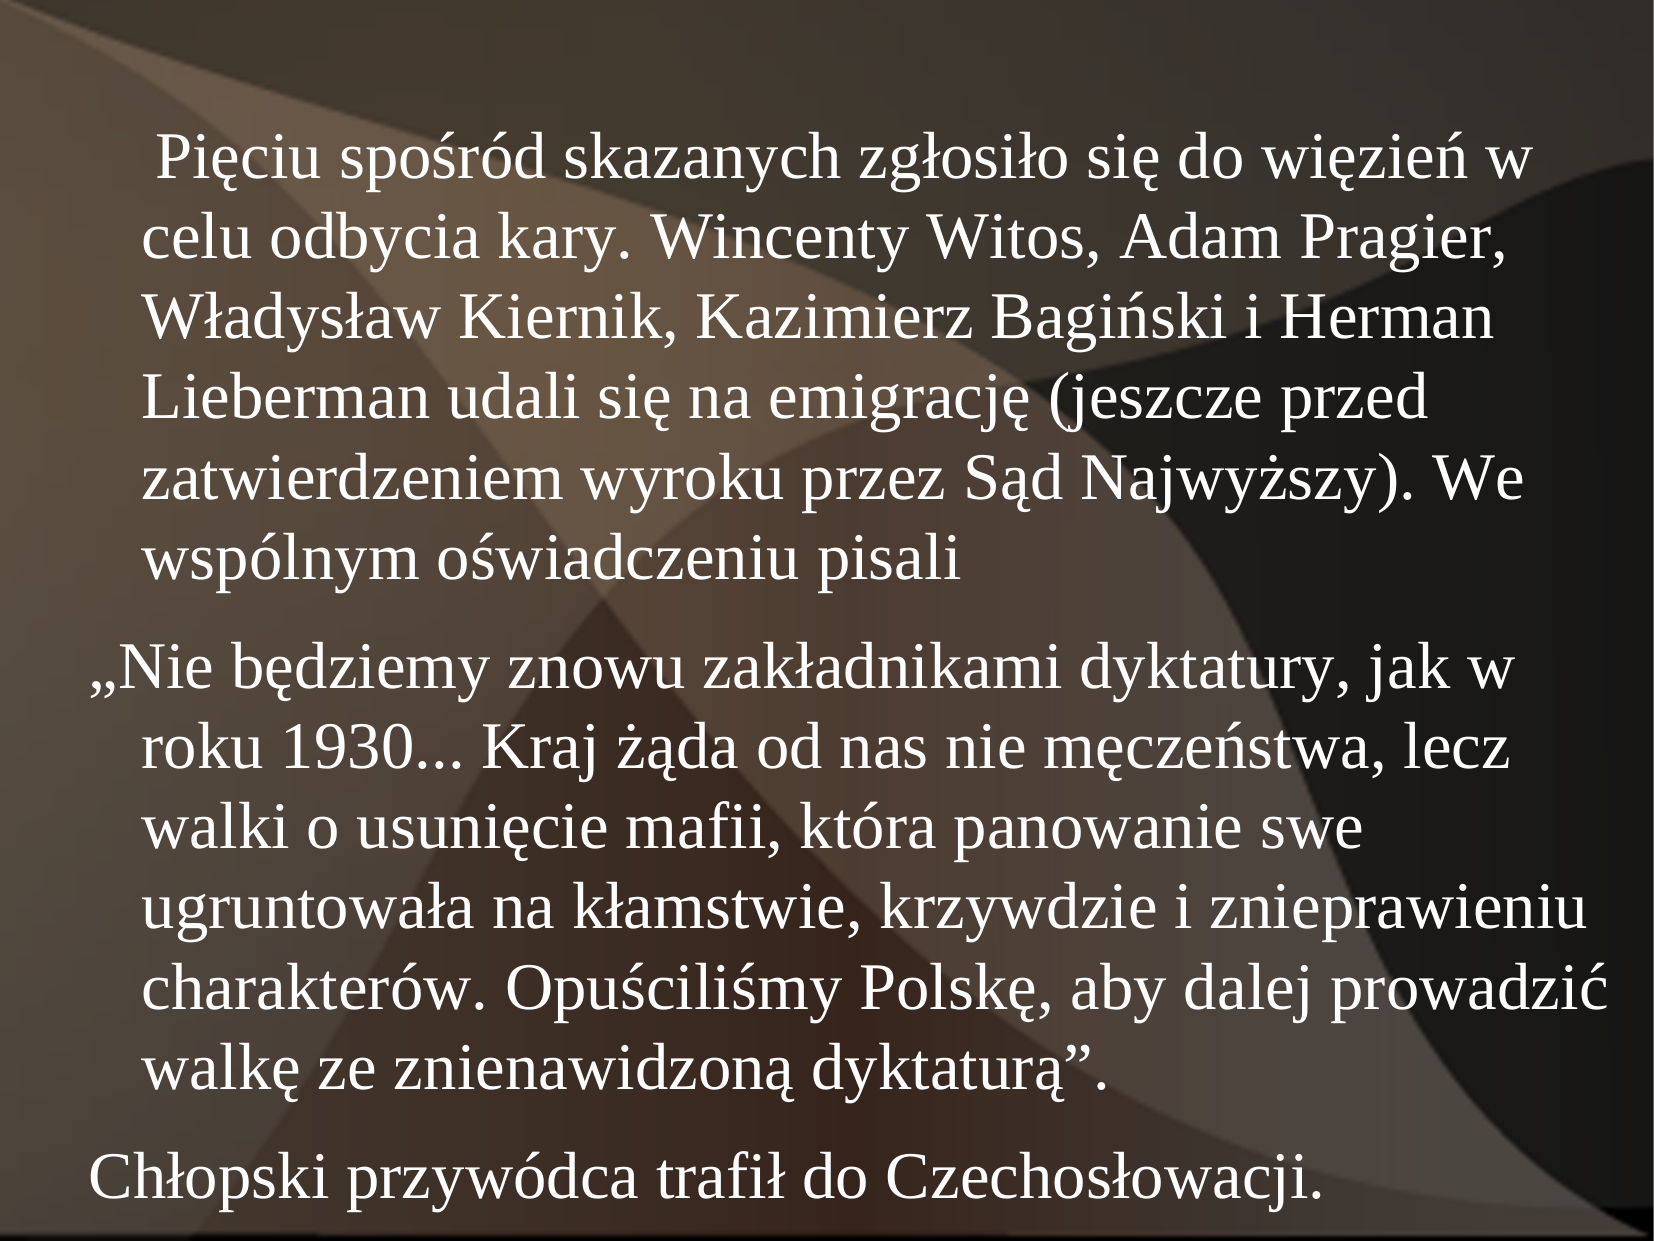

# Pięciu spośród skazanych zgłosiło się do więzień w celu odbycia kary. Wincenty Witos, Adam Pragier, Władysław Kiernik, Kazimierz Bagiński i Herman Lieberman udali się na emigrację (jeszcze przed zatwierdzeniem wyroku przez Sąd Najwyższy). We wspólnym oświadczeniu pisali
„Nie będziemy znowu zakładnikami dyktatury, jak w roku 1930... Kraj żąda od nas nie męczeństwa, lecz walki o usunięcie mafii, która panowanie swe ugruntowała na kłamstwie, krzywdzie i znieprawieniu charakterów. Opuściliśmy Polskę, aby dalej prowadzić walkę ze znienawidzoną dyktaturą”.
Chłopski przywódca trafił do Czechosłowacji.